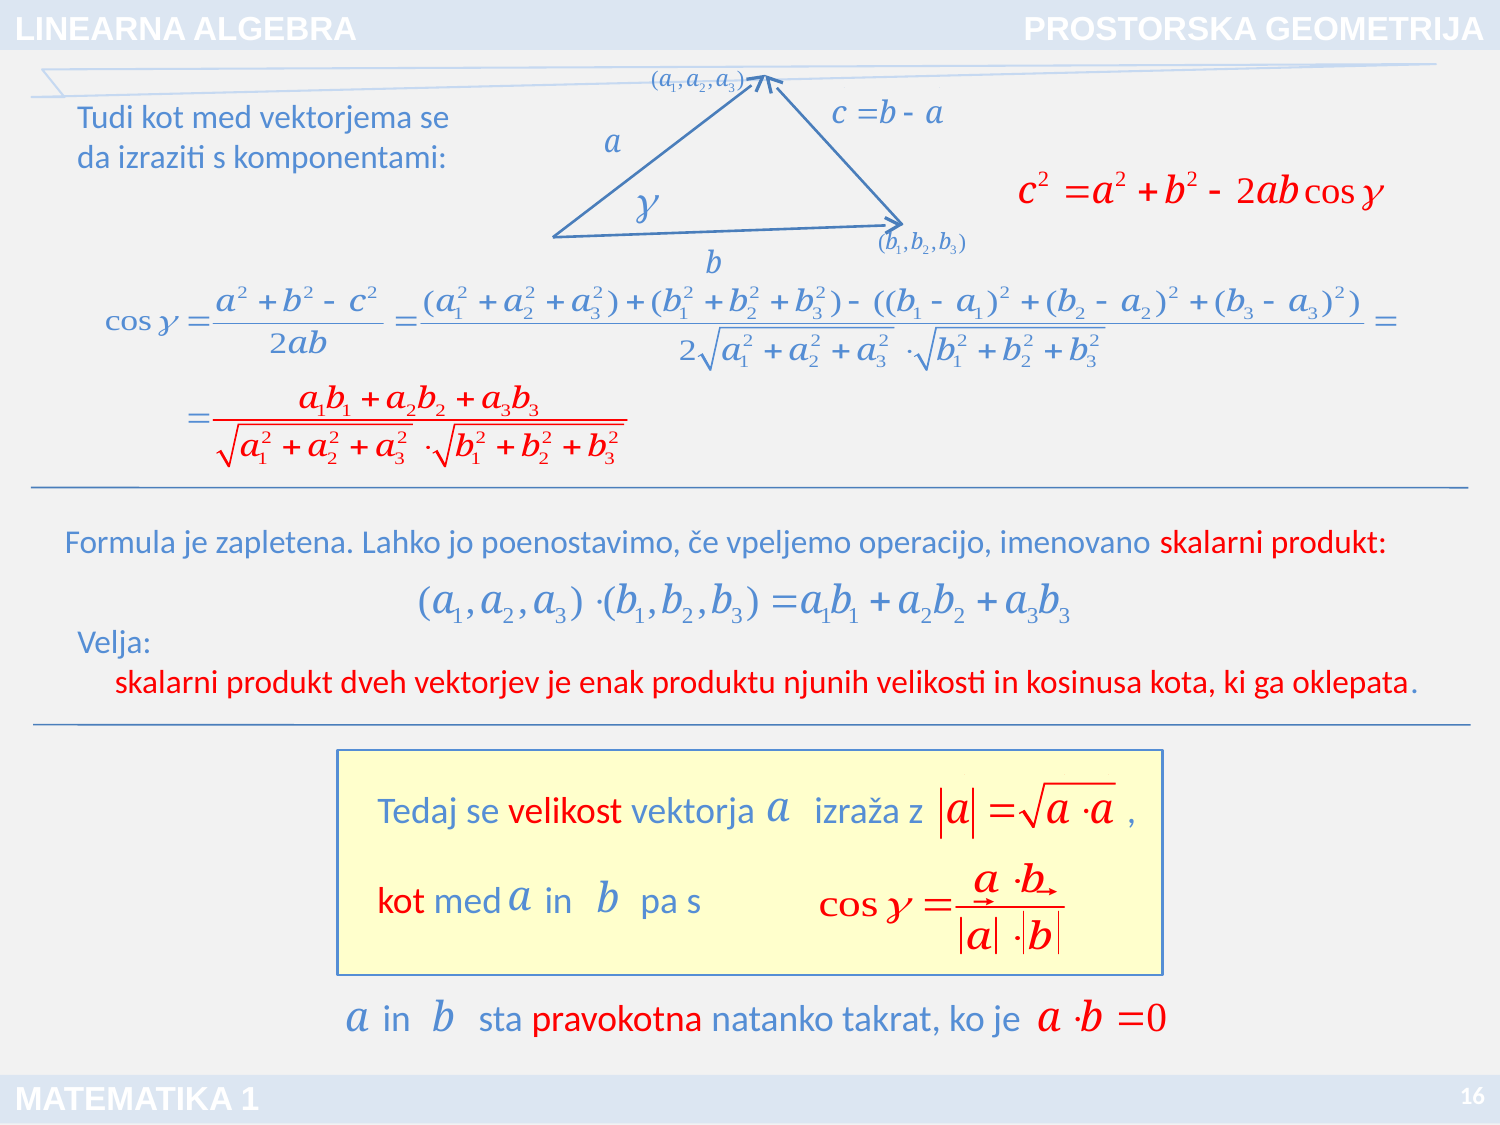

LINEARNA ALGEBRA
PROSTORSKA GEOMETRIJA
Tudi kot med vektorjema se da izraziti s komponentami:
Formula je zapletena. Lahko jo poenostavimo, če vpeljemo operacijo, imenovano skalarni produkt:
Velja:
 skalarni produkt dveh vektorjev je enak produktu njunih velikosti in kosinusa kota, ki ga oklepata.
Tedaj se velikost vektorja izraža z ,
kot med in pa s
 in sta pravokotna natanko takrat, ko je
MATEMATIKA 1